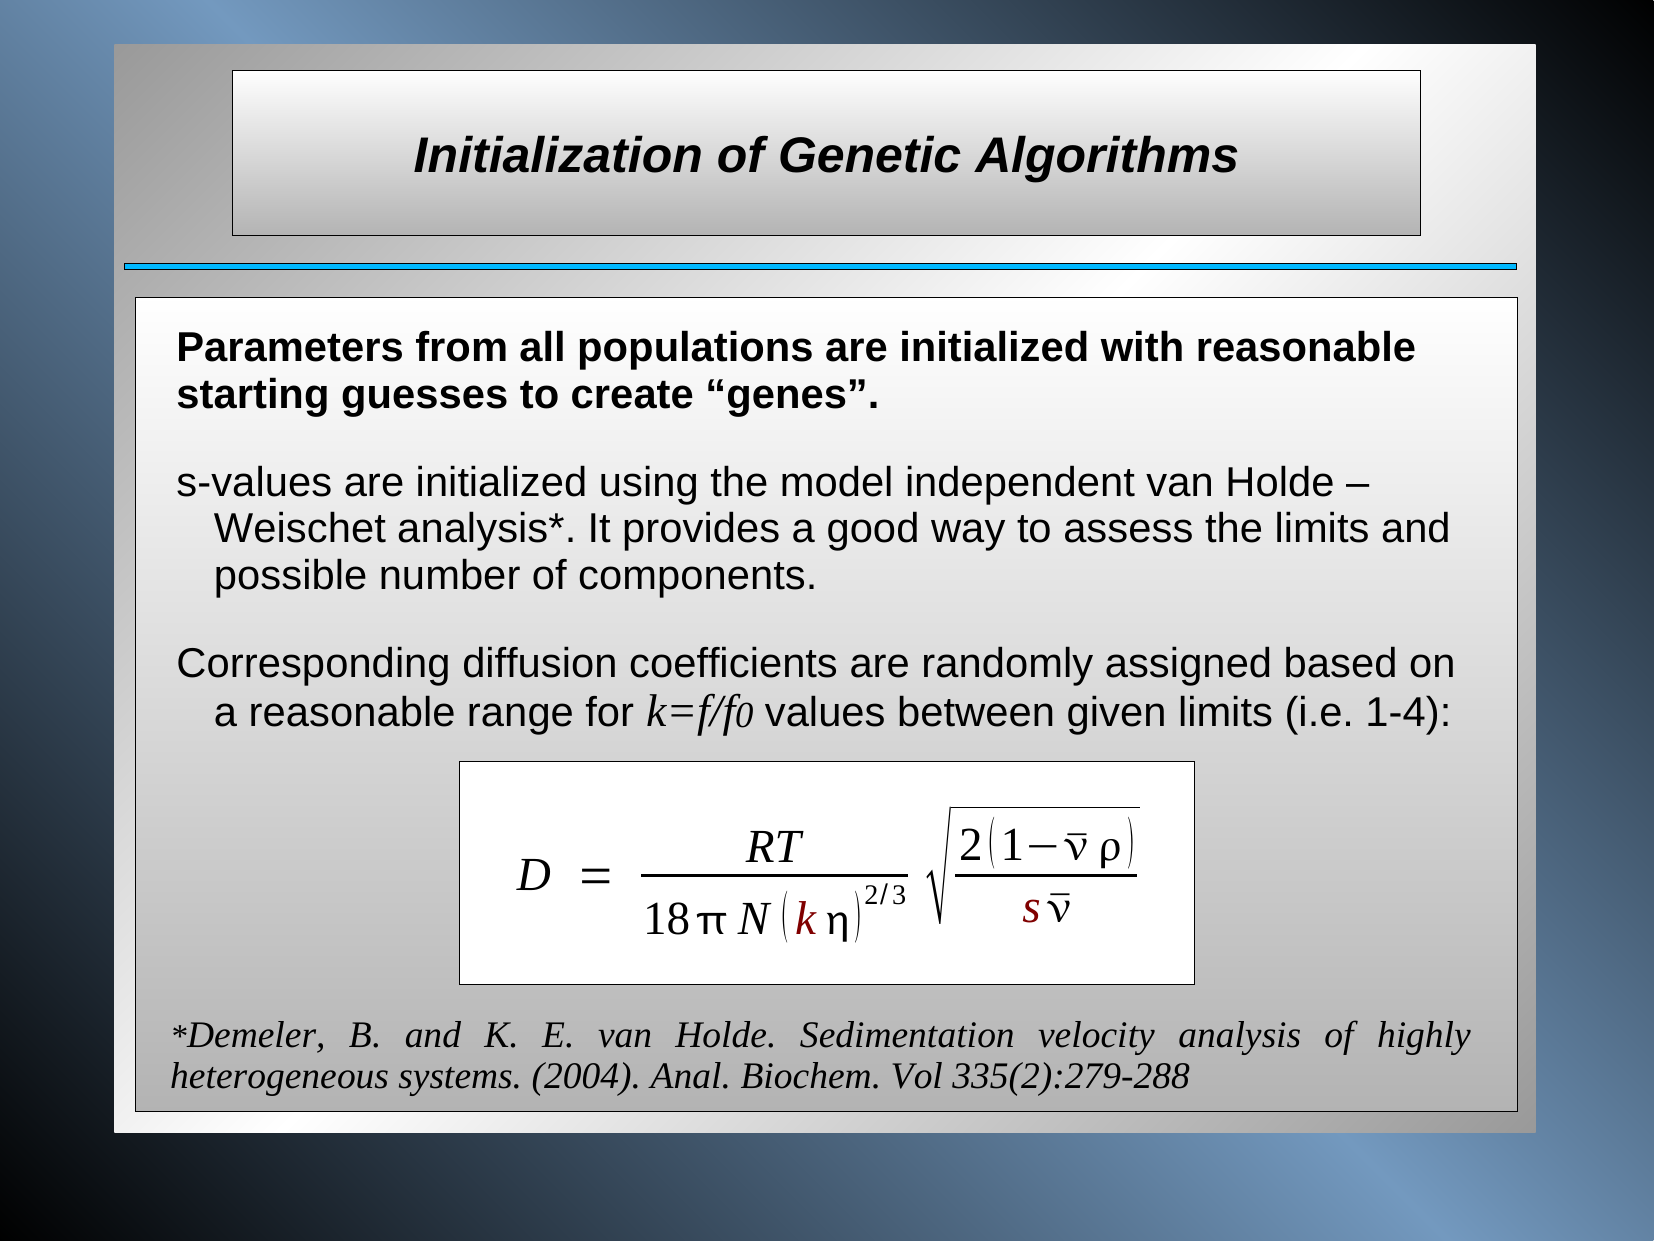

Initialization of Genetic Algorithms
Parameters from all populations are initialized with reasonable starting guesses to create “genes”.
s-values are initialized using the model independent van Holde – Weischet analysis*. It provides a good way to assess the limits and possible number of components.
Corresponding diffusion coefficients are randomly assigned based on a reasonable range for k=f/f0 values between given limits (i.e. 1-4):
*Demeler, B. and K. E. van Holde. Sedimentation velocity analysis of highly heterogeneous systems. (2004). Anal. Biochem. Vol 335(2):279-288